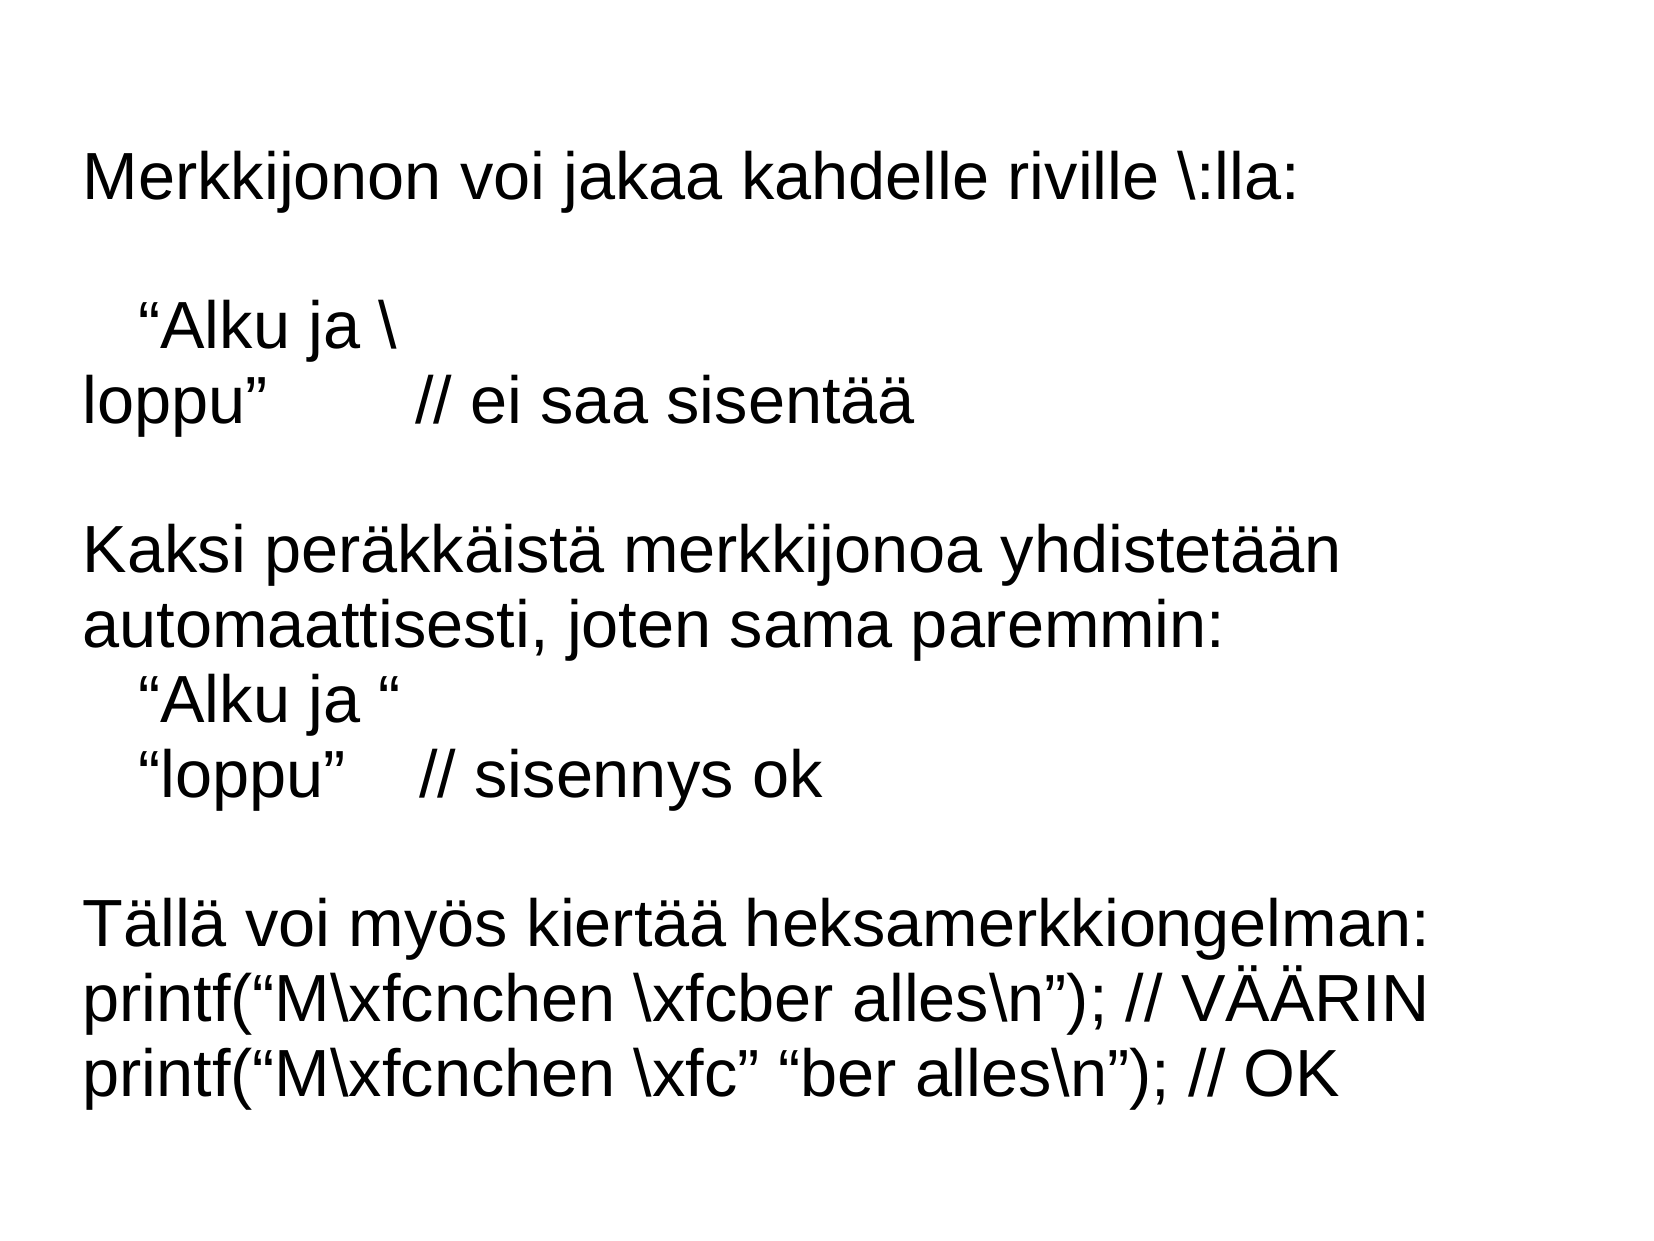

Merkkijonon voi jakaa kahdelle riville \:lla:
 “Alku ja \
loppu” // ei saa sisentää
Kaksi peräkkäistä merkkijonoa yhdistetään automaattisesti, joten sama paremmin:
 “Alku ja “
 “loppu” // sisennys ok
Tällä voi myös kiertää heksamerkkiongelman:
printf(“M\xfcnchen \xfcber alles\n”); // VÄÄRIN
printf(“M\xfcnchen \xfc” “ber alles\n”); // OK